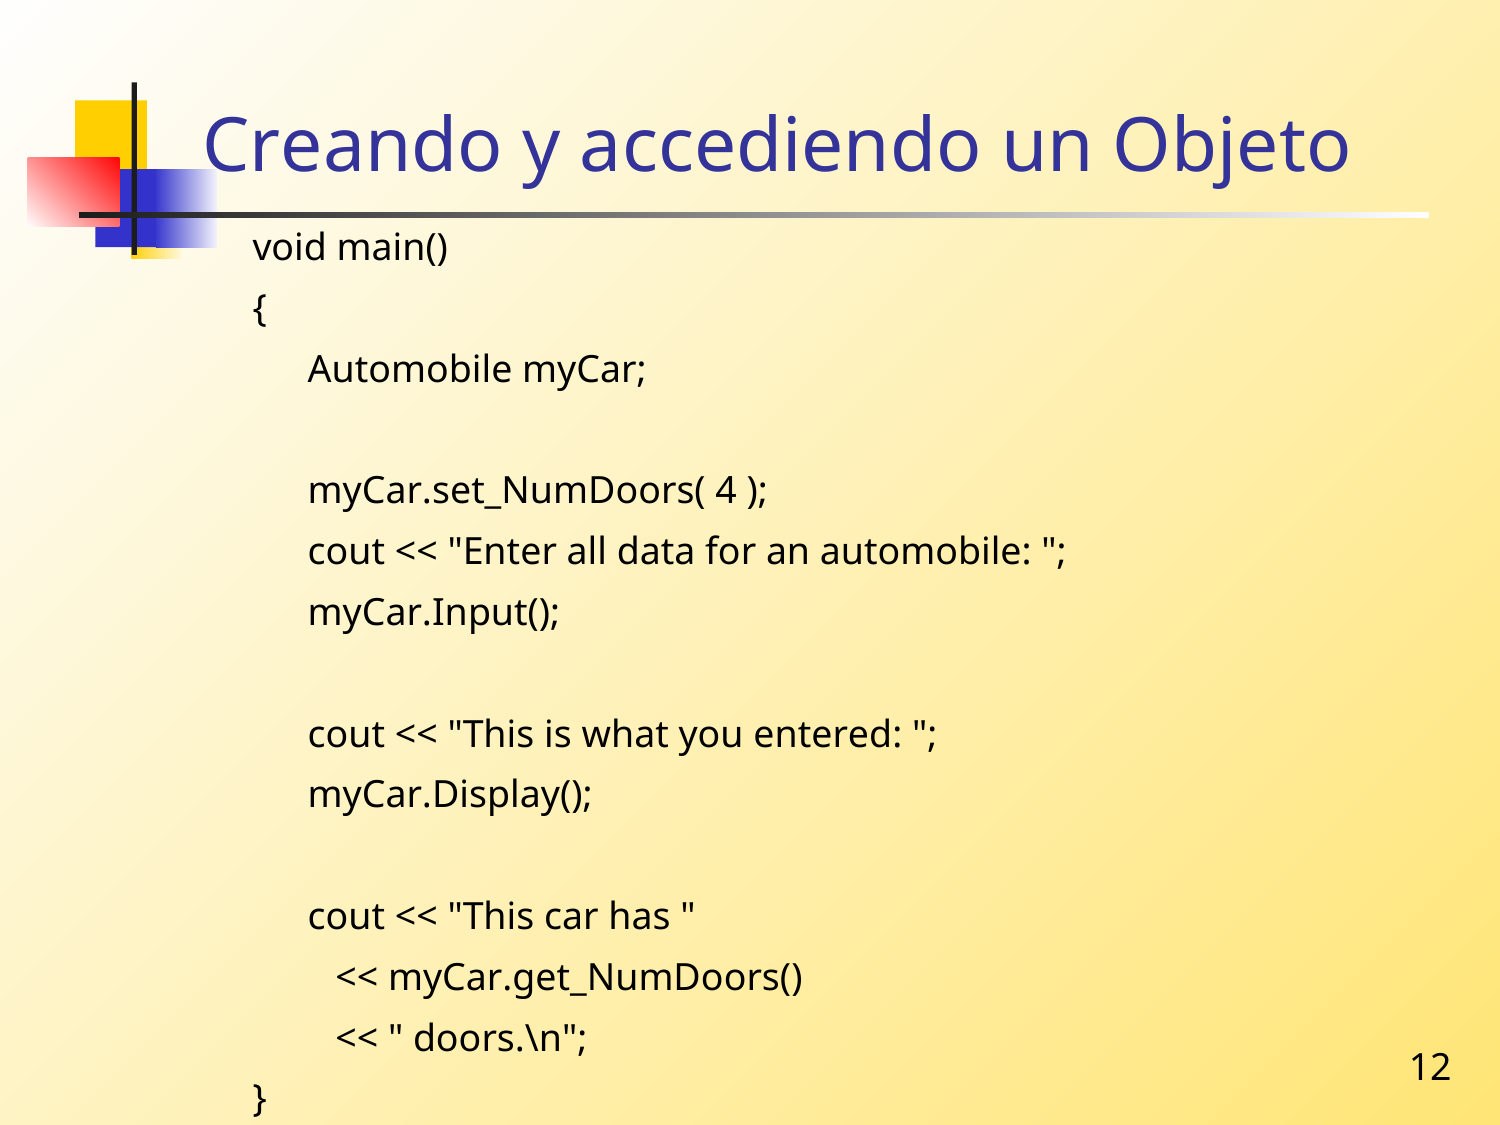

# Creando y accediendo un Objeto
void main()‏
{
	Automobile myCar;
	myCar.set_NumDoors( 4 );
	cout << "Enter all data for an automobile: ";
	myCar.Input();
	cout << "This is what you entered: ";
	myCar.Display();
	cout << "This car has "
		 << myCar.get_NumDoors()
		 << " doors.\n";
}
12